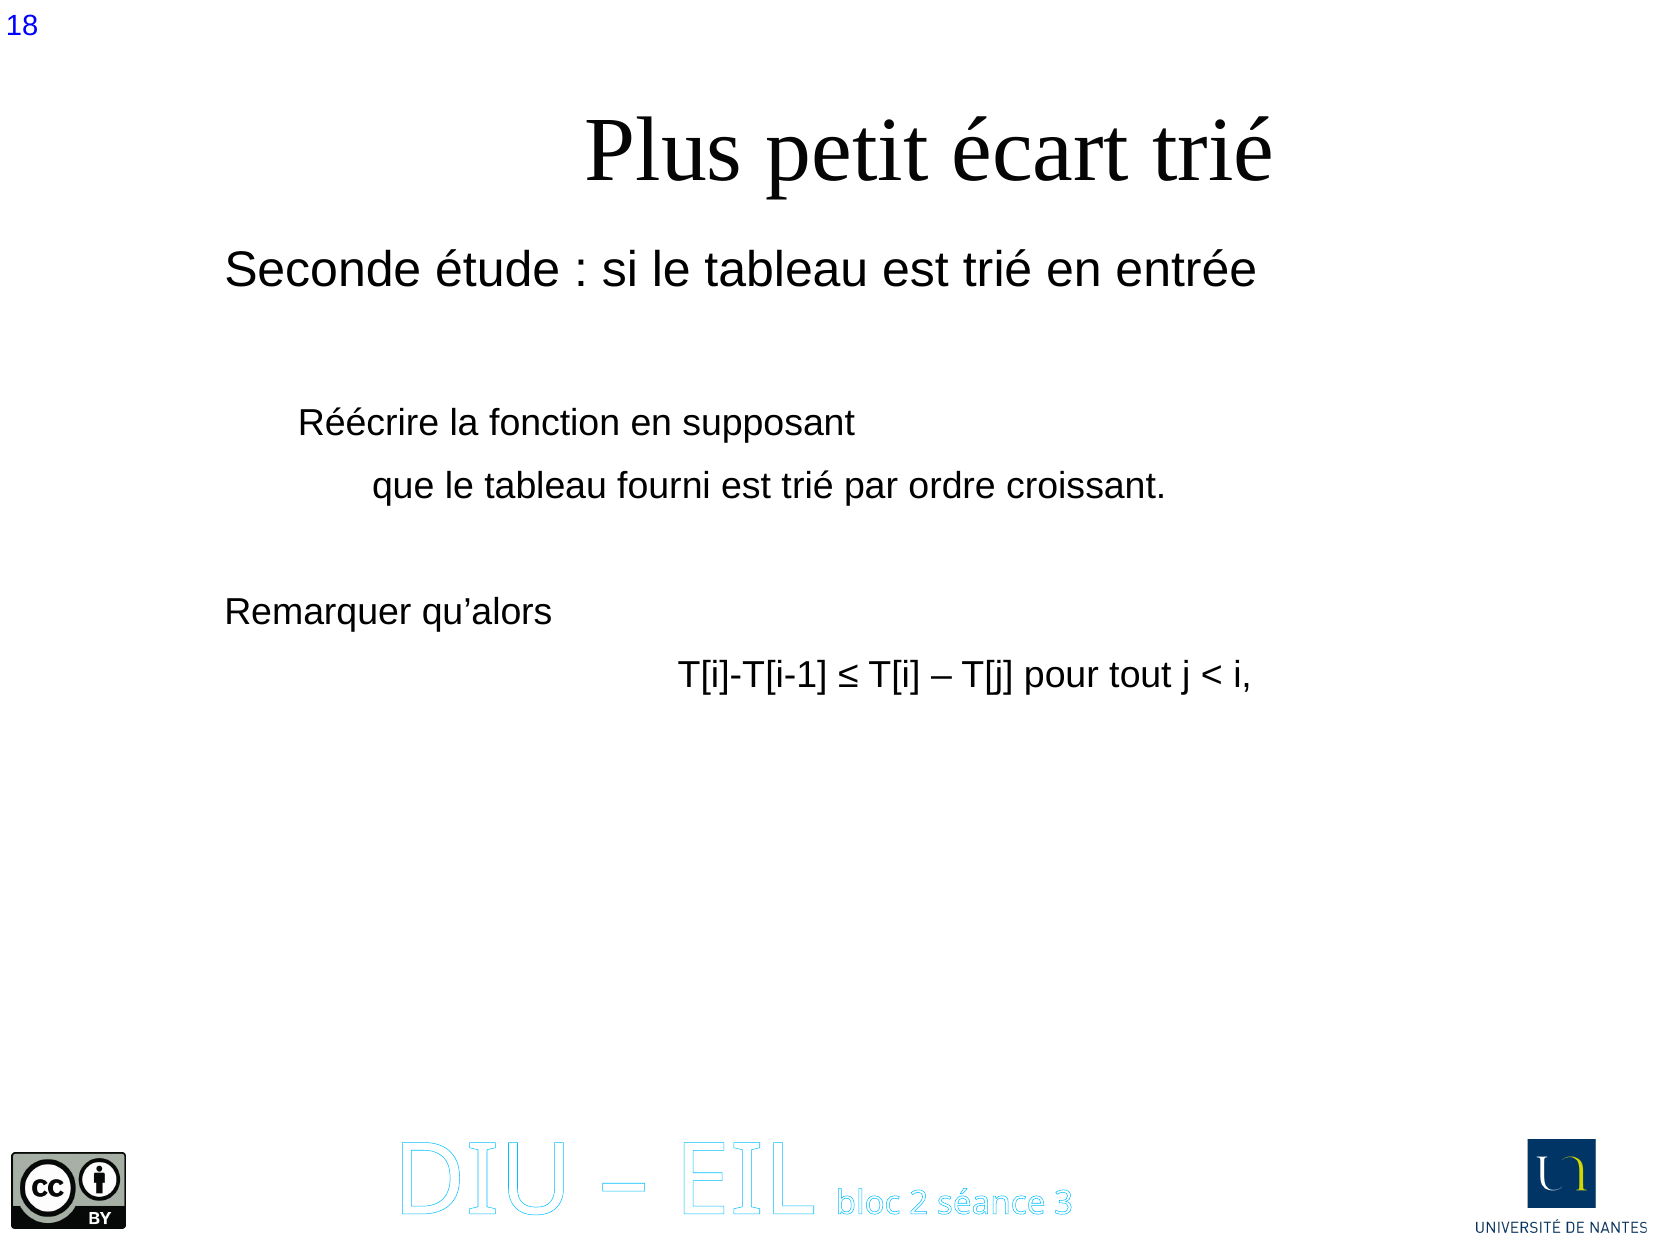

18
# Plus petit écart trié
Seconde étude : si le tableau est trié en entrée
 Réécrire la fonction en supposant
		que le tableau fourni est trié par ordre croissant.
Remarquer qu’alors
						 T[i]-T[i-1] ≤ T[i] – T[j] pour tout j < i,